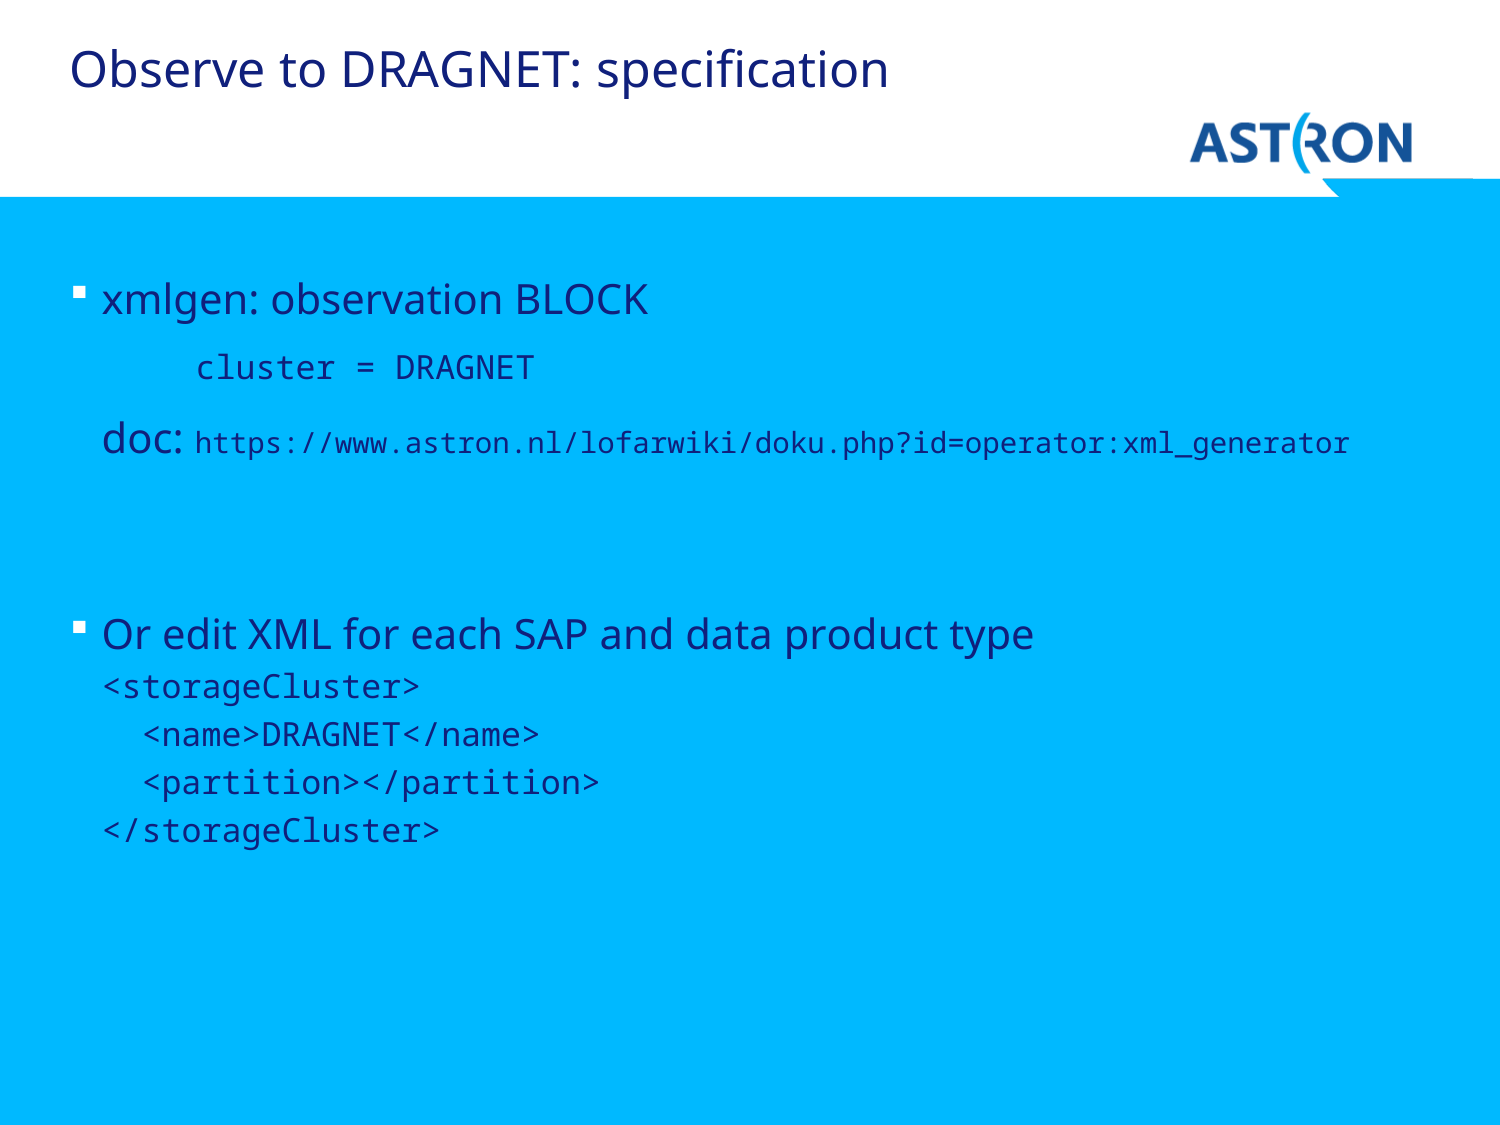

# Observe to DRAGNET: specification
xmlgen: observation BLOCK
cluster = DRAGNET
doc: https://www.astron.nl/lofarwiki/doku.php?id=operator:xml_generator
Or edit XML for each SAP and data product type
<storageCluster>
 <name>DRAGNET</name>
 <partition></partition>
</storageCluster>
5